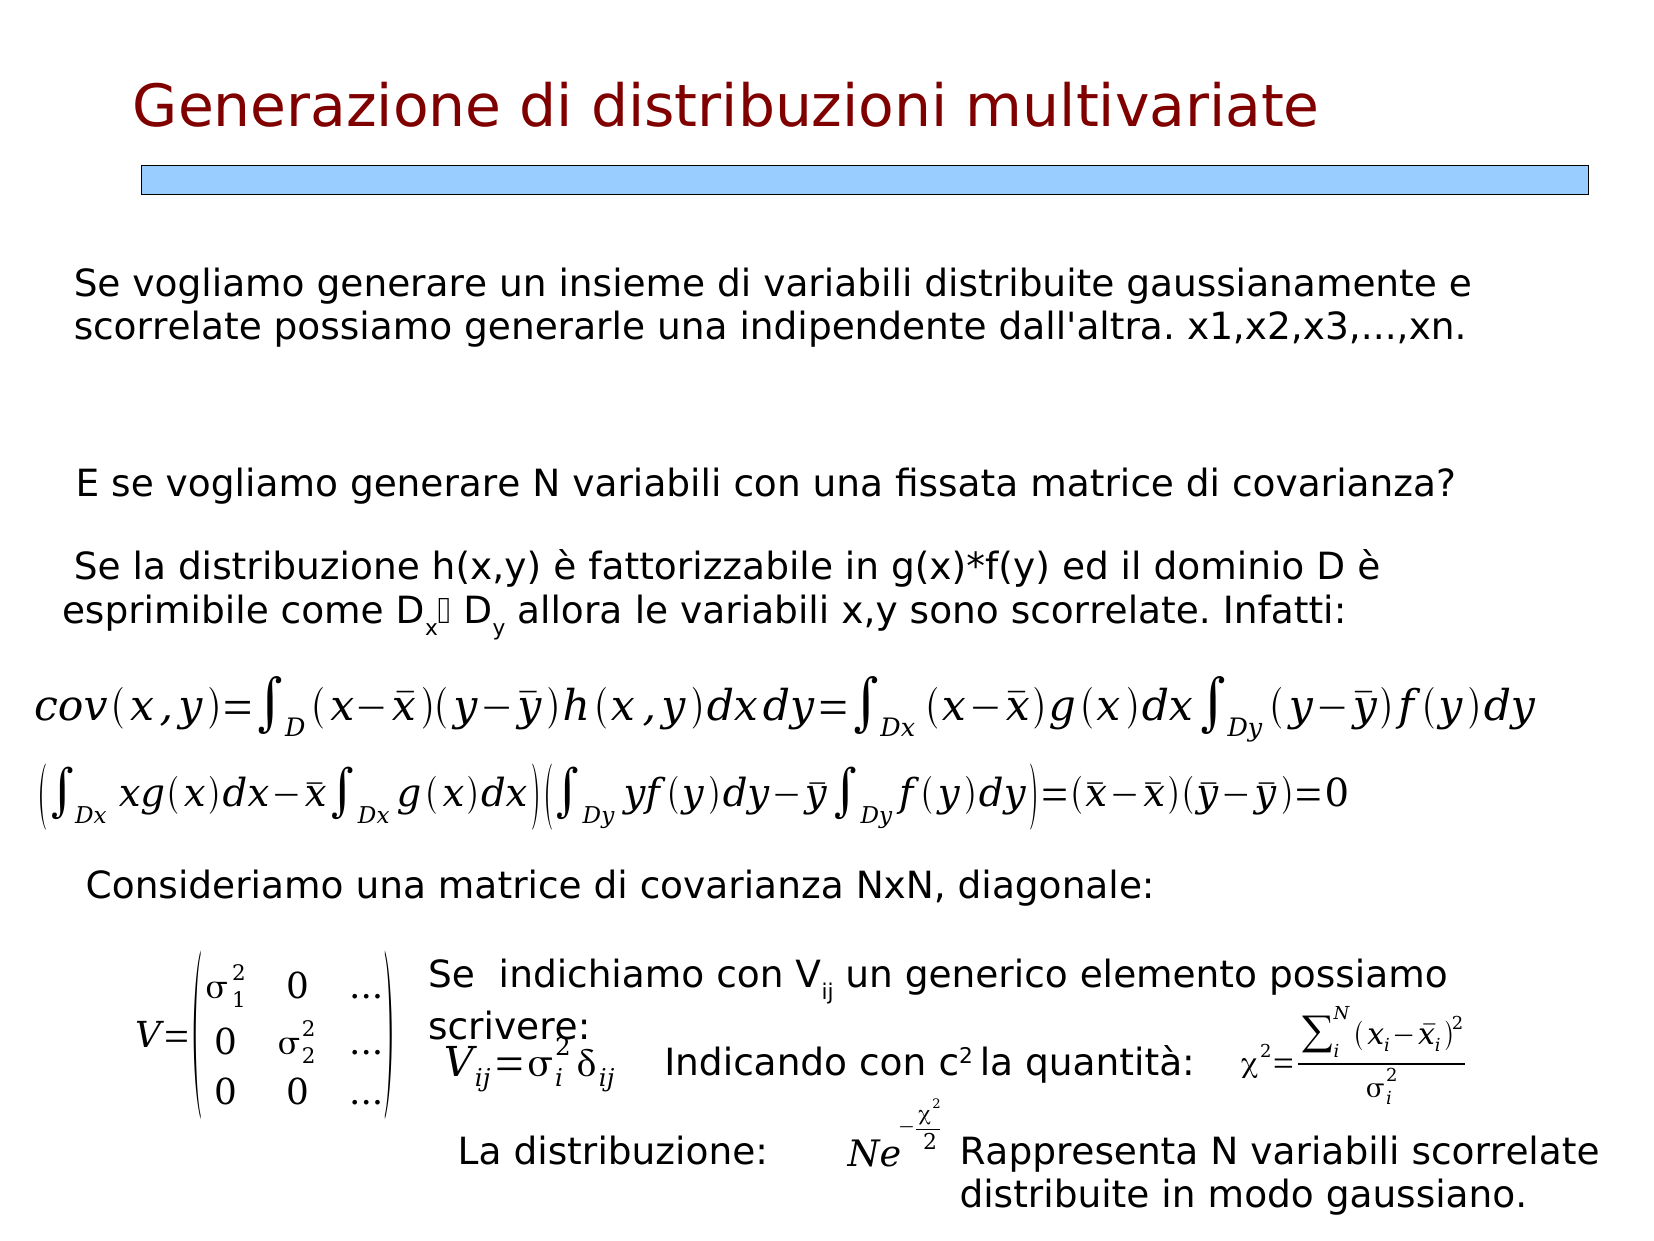

Generazione di distribuzioni multivariate
Se vogliamo generare un insieme di variabili distribuite gaussianamente e scorrelate possiamo generarle una indipendente dall'altra. x1,x2,x3,...,xn.
E se vogliamo generare N variabili con una fissata matrice di covarianza?
 Se la distribuzione h(x,y) è fattorizzabile in g(x)*f(y) ed il dominio D è esprimibile come Dx Dy allora le variabili x,y sono scorrelate. Infatti:
Consideriamo una matrice di covarianza NxN, diagonale:
Se indichiamo con Vij un generico elemento possiamo scrivere:
Indicando con c2 la quantità:
La distribuzione:
Rappresenta N variabili scorrelate distribuite in modo gaussiano.